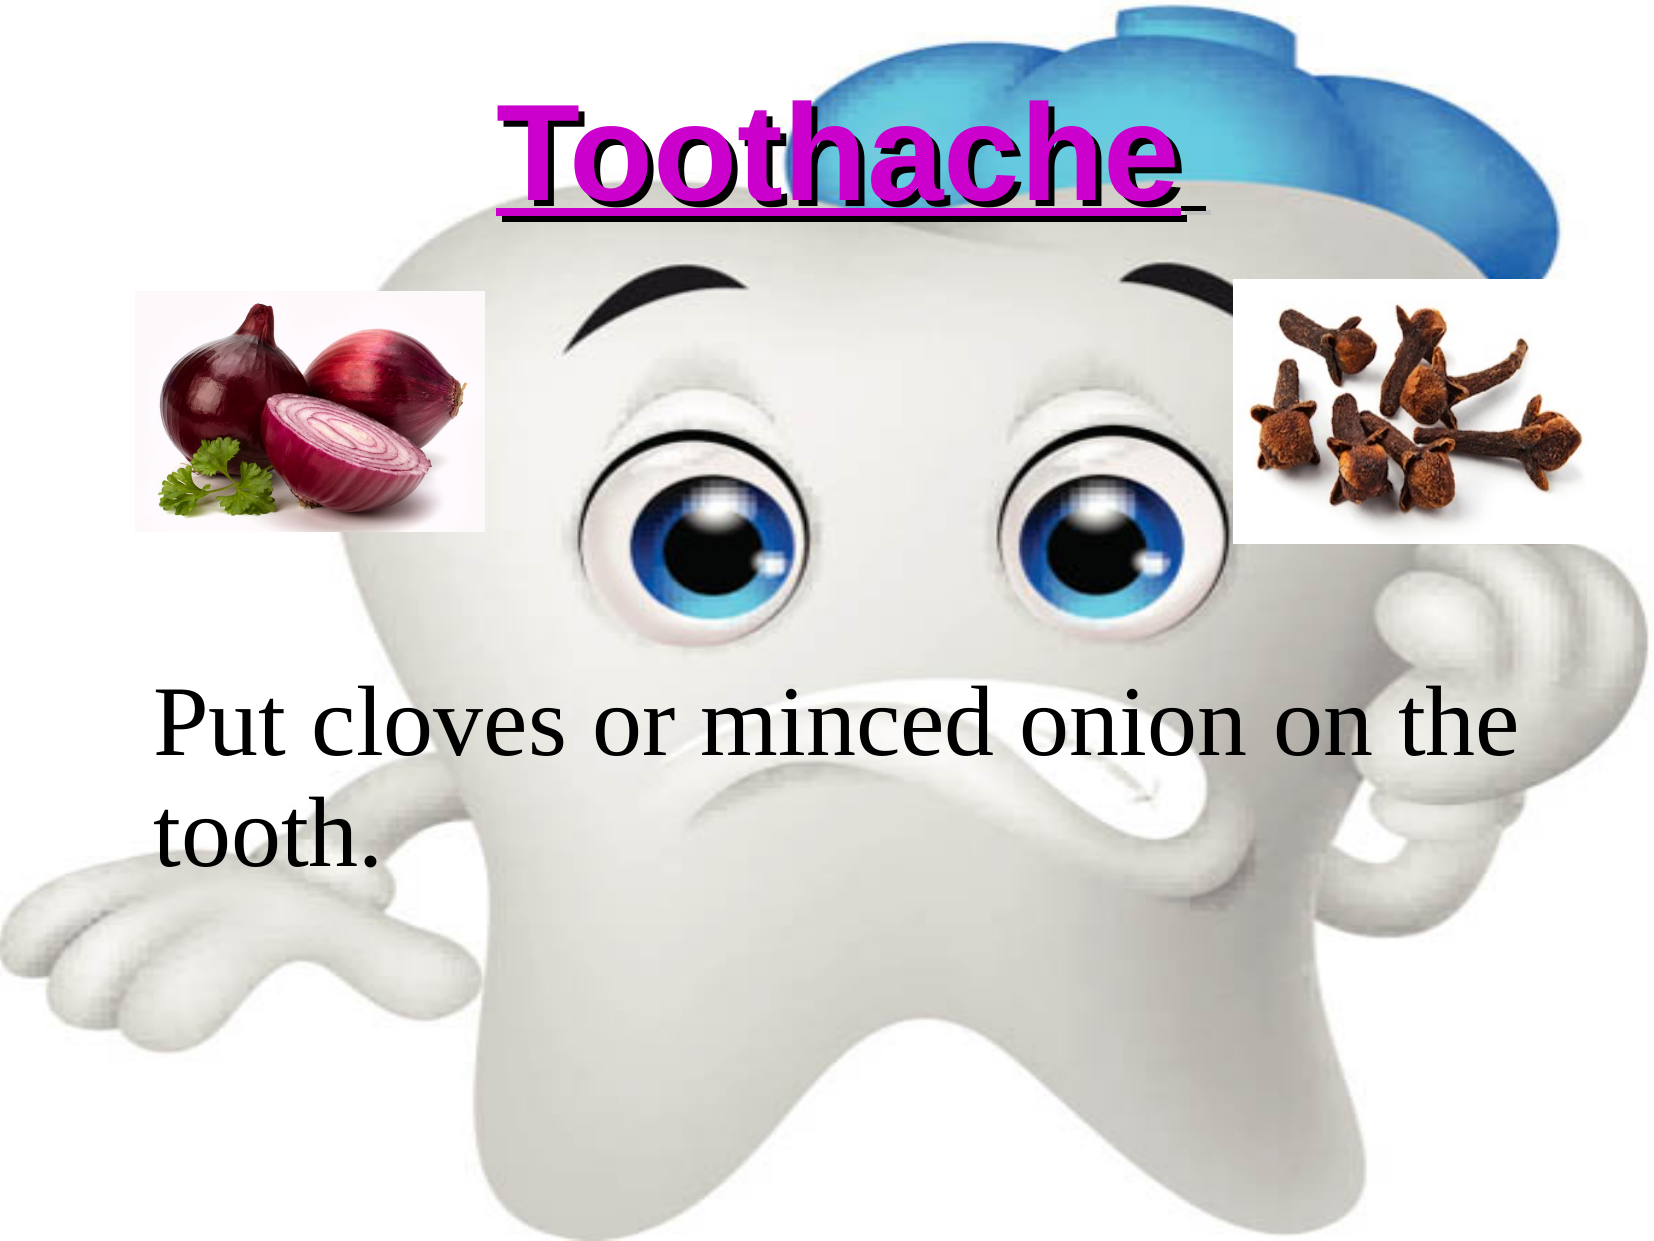

# Toothache
Put cloves or minced onion on the tooth.